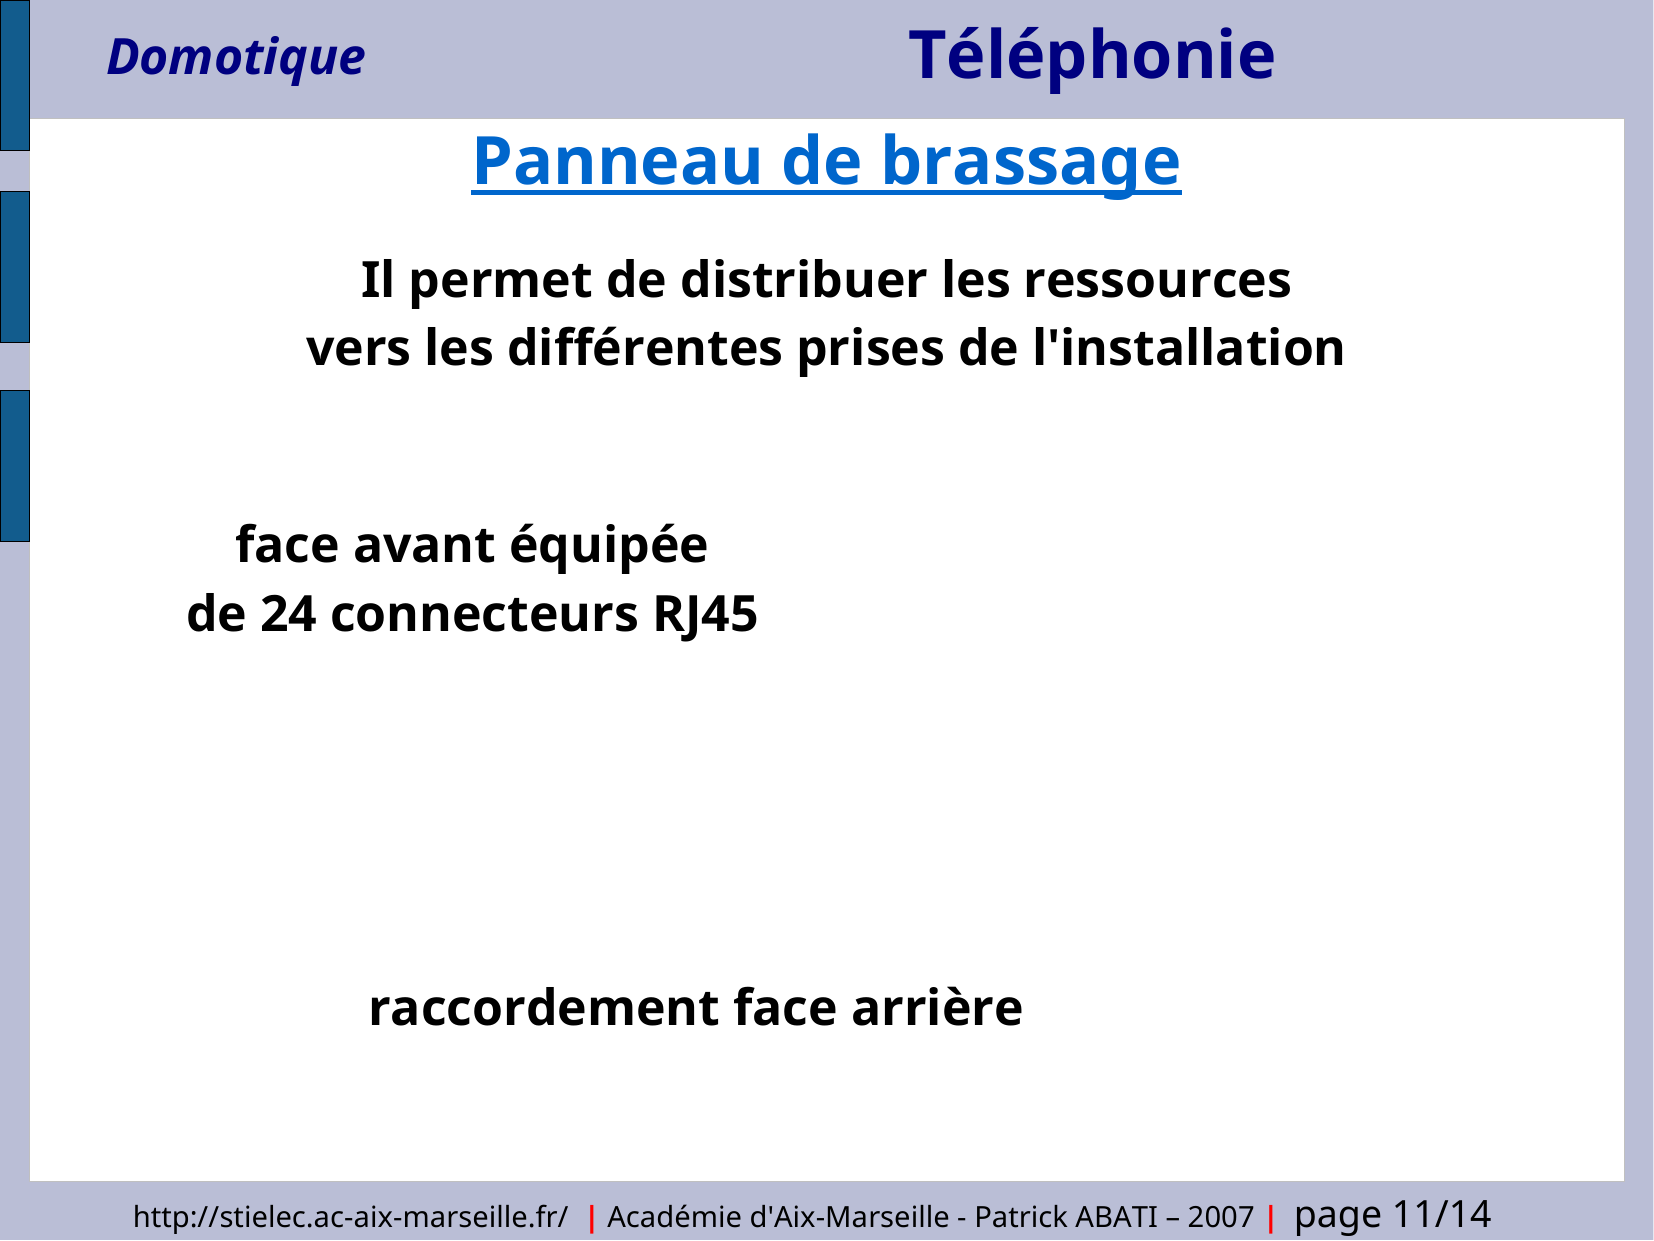

Panneau de brassage
Il permet de distribuer les ressources
vers les différentes prises de l'installation
face avant équipée
de 24 connecteurs RJ45
raccordement face arrière